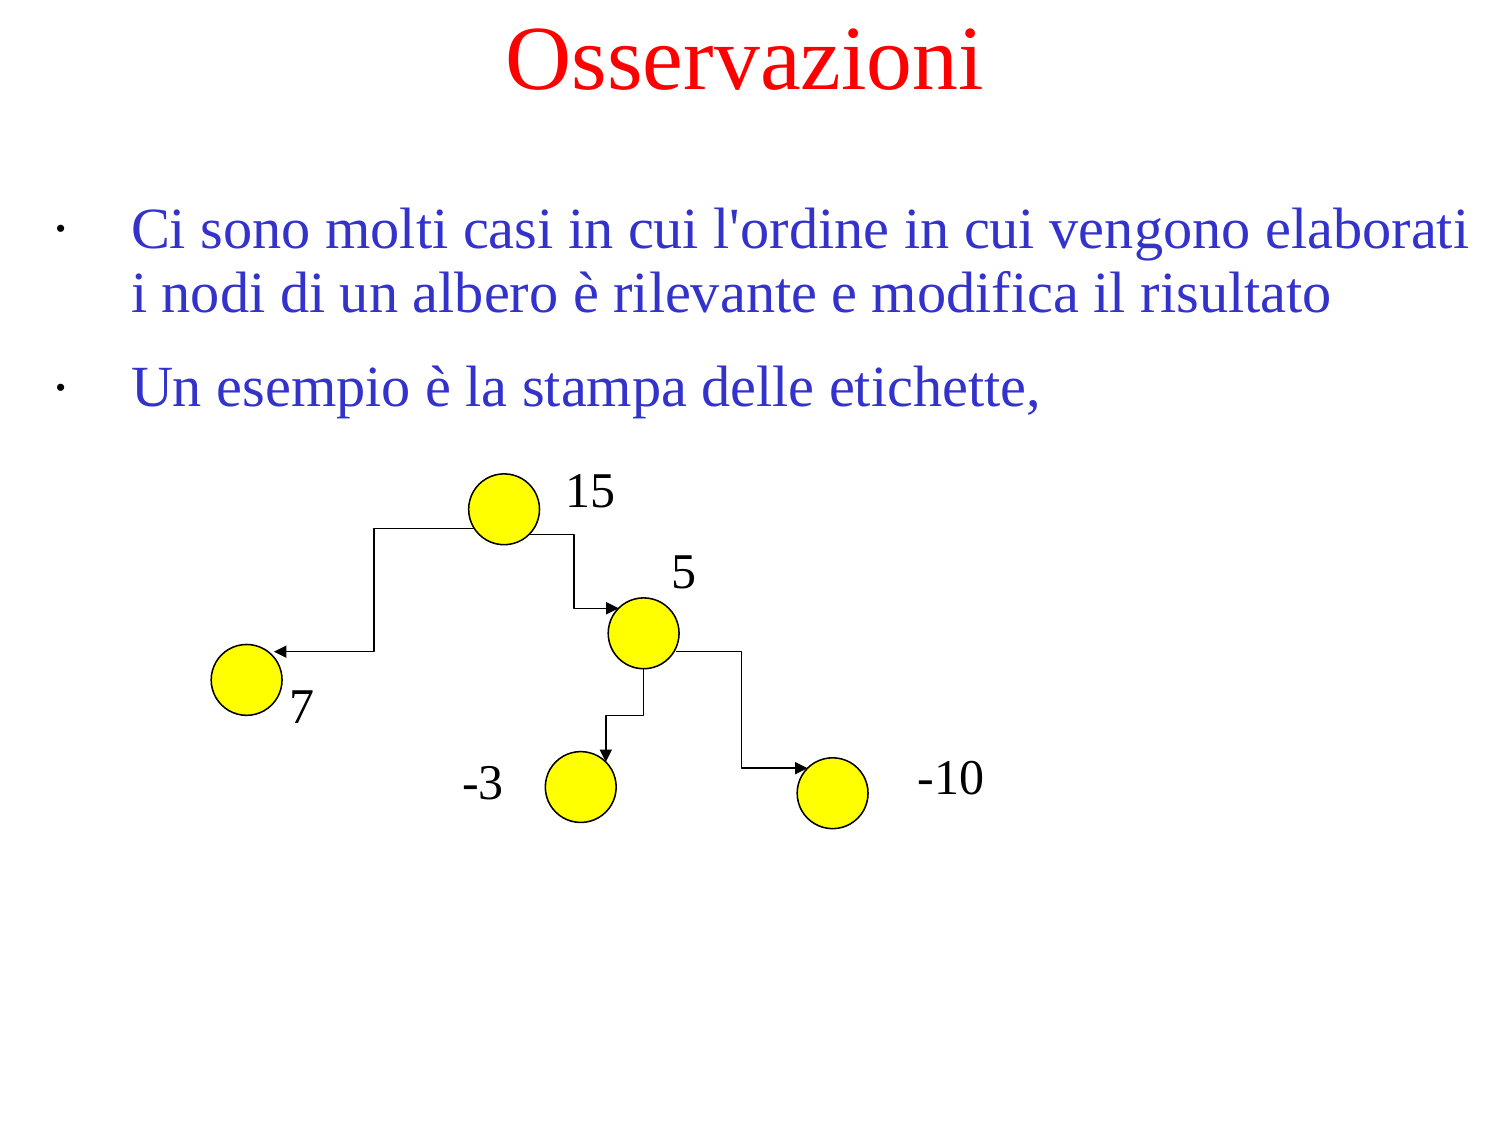

# Osservazioni
Ci sono molti casi in cui l'ordine in cui vengono elaborati i nodi di un albero è rilevante e modifica il risultato
Un esempio è la stampa delle etichette,
15
5
7
-10
-3